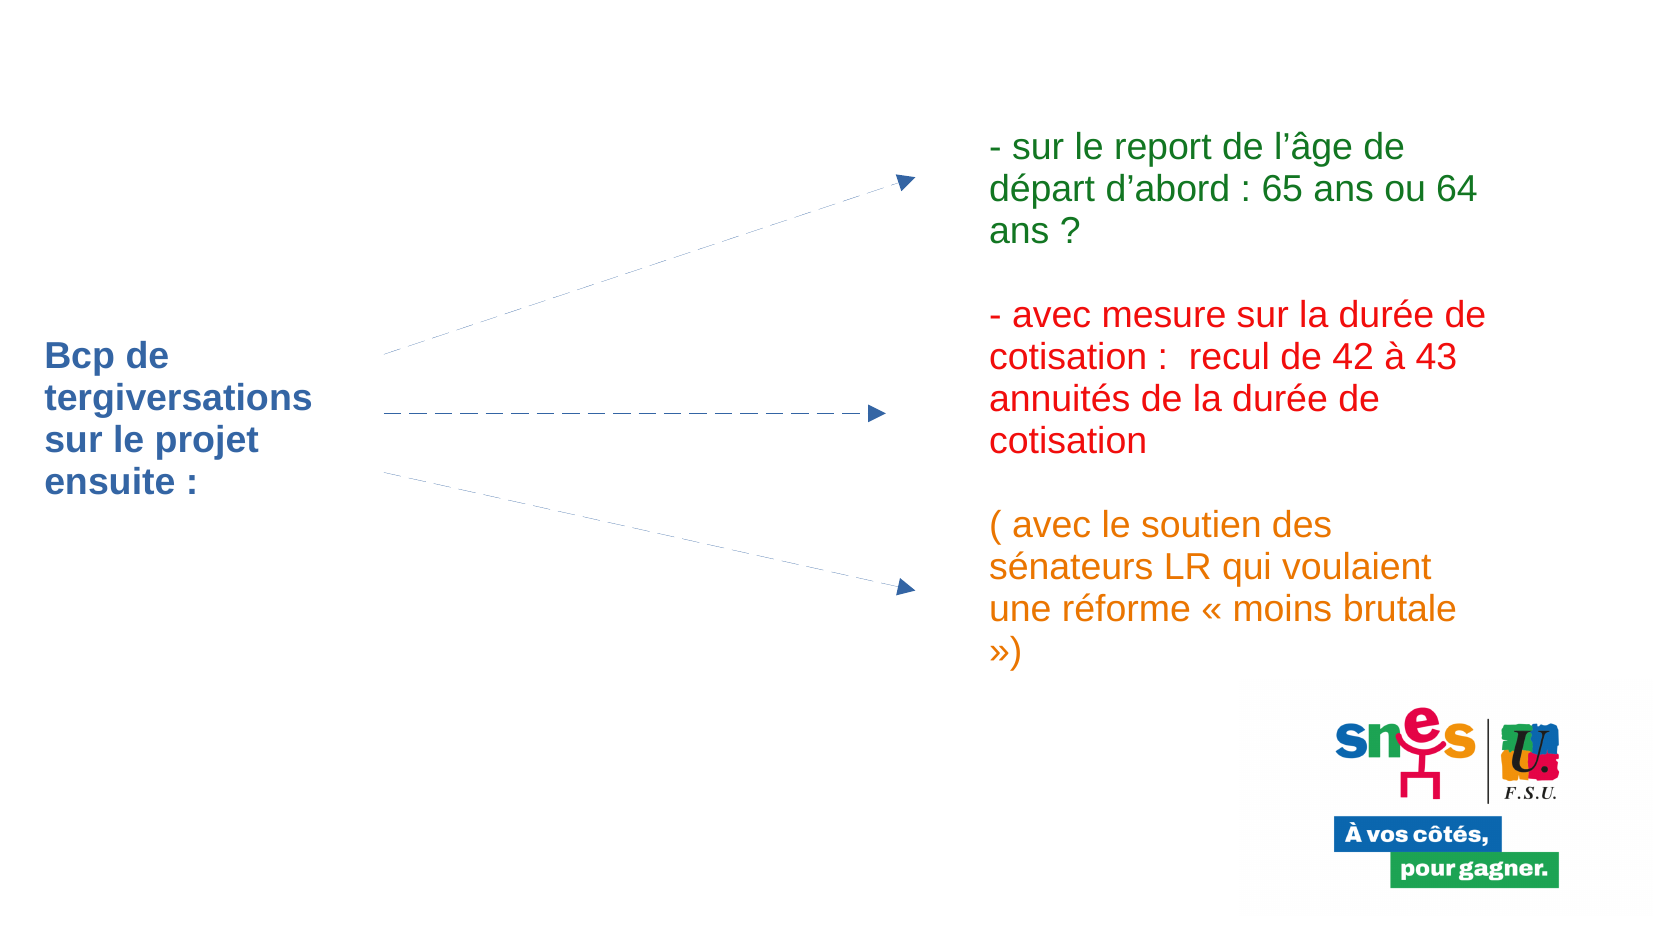

- sur le report de l’âge de départ d’abord : 65 ans ou 64 ans ?
- avec mesure sur la durée de cotisation : recul de 42 à 43 annuités de la durée de cotisation
( avec le soutien des sénateurs LR qui voulaient une réforme « moins brutale »)
Bcp de tergiversations sur le projet ensuite :